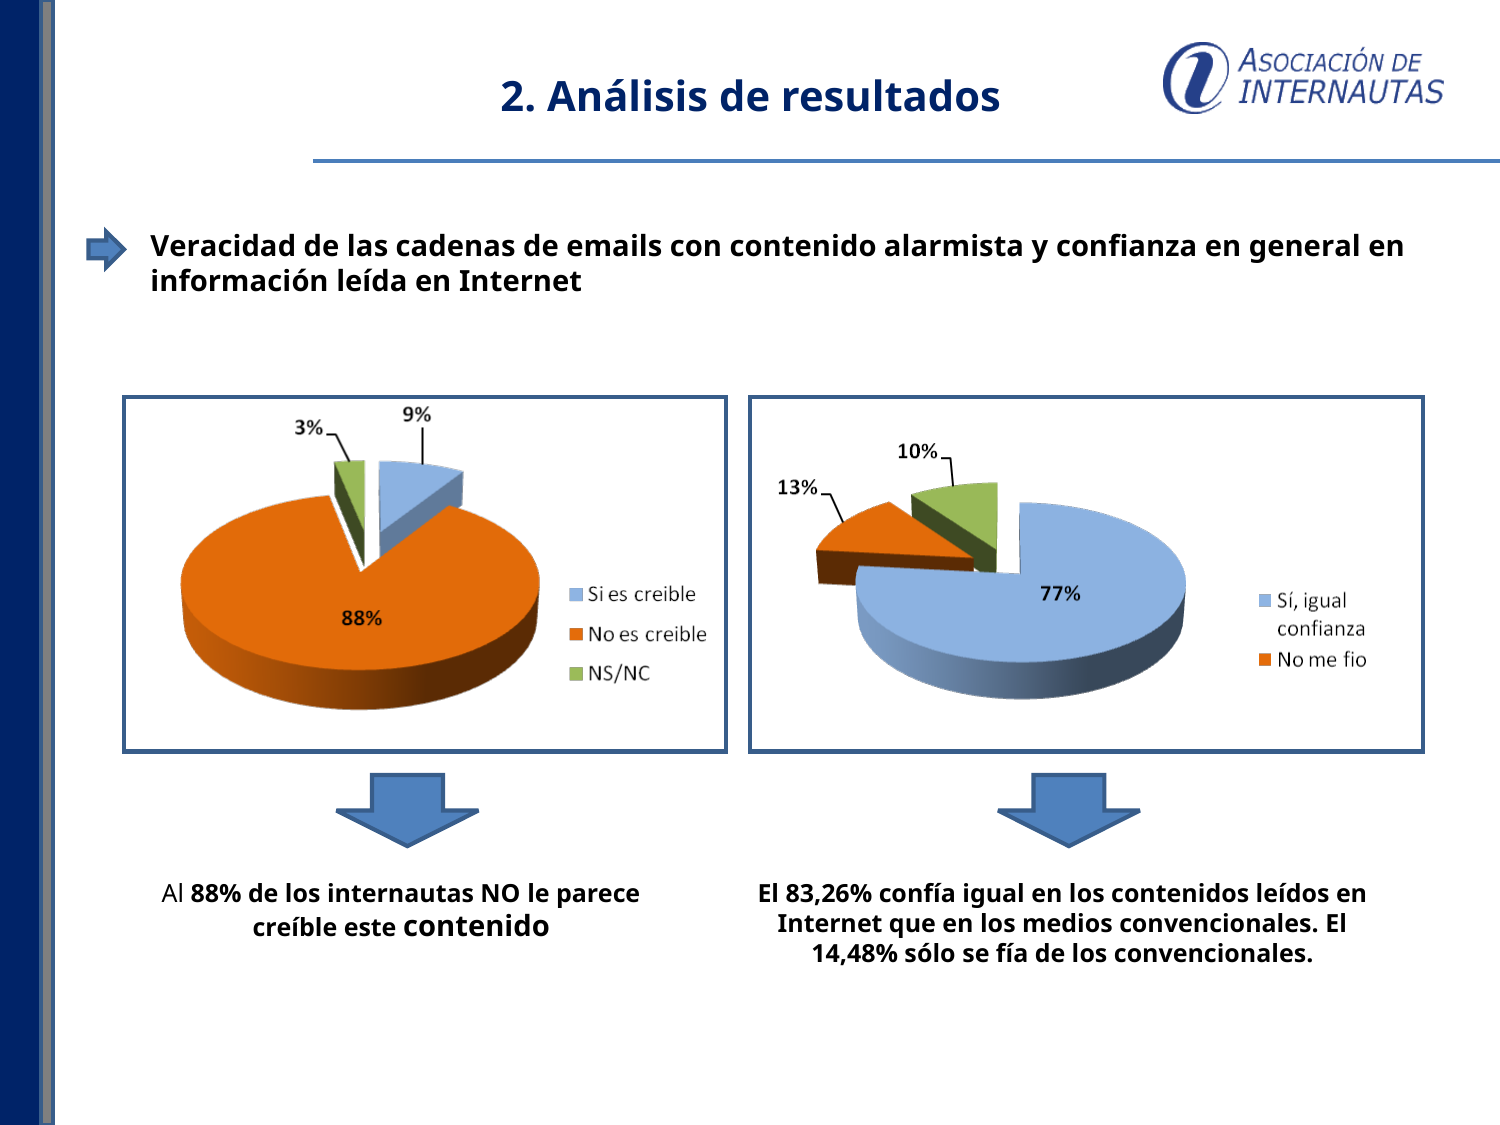

# 2. Análisis de resultados
Veracidad de las cadenas de emails con contenido alarmista y confianza en general en información leída en Internet
Al 88% de los internautas NO le parece creíble este contenido
El 83,26% confía igual en los contenidos leídos en Internet que en los medios convencionales. El 14,48% sólo se fía de los convencionales.